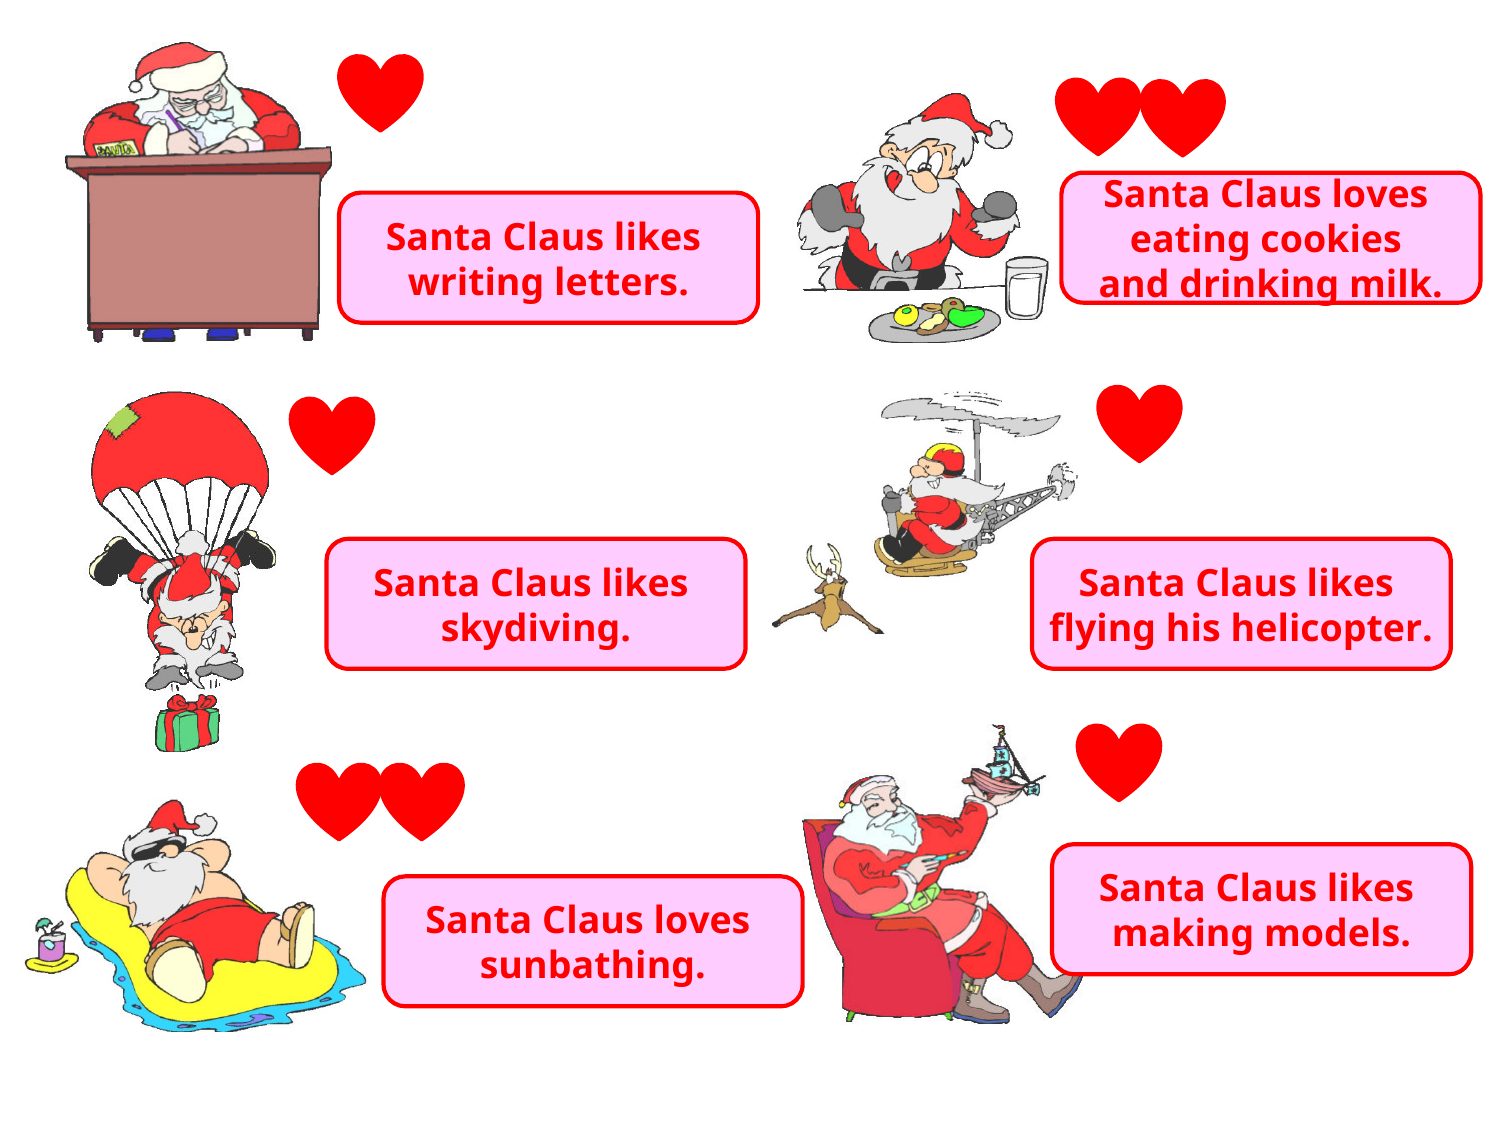

Santa Claus loves
eating cookies
and drinking milk.
Santa Claus likes
writing letters.
Santa Claus likes
skydiving.
Santa Claus likes
flying his helicopter.
Santa Claus likes
making models.
Santa Claus loves
sunbathing.